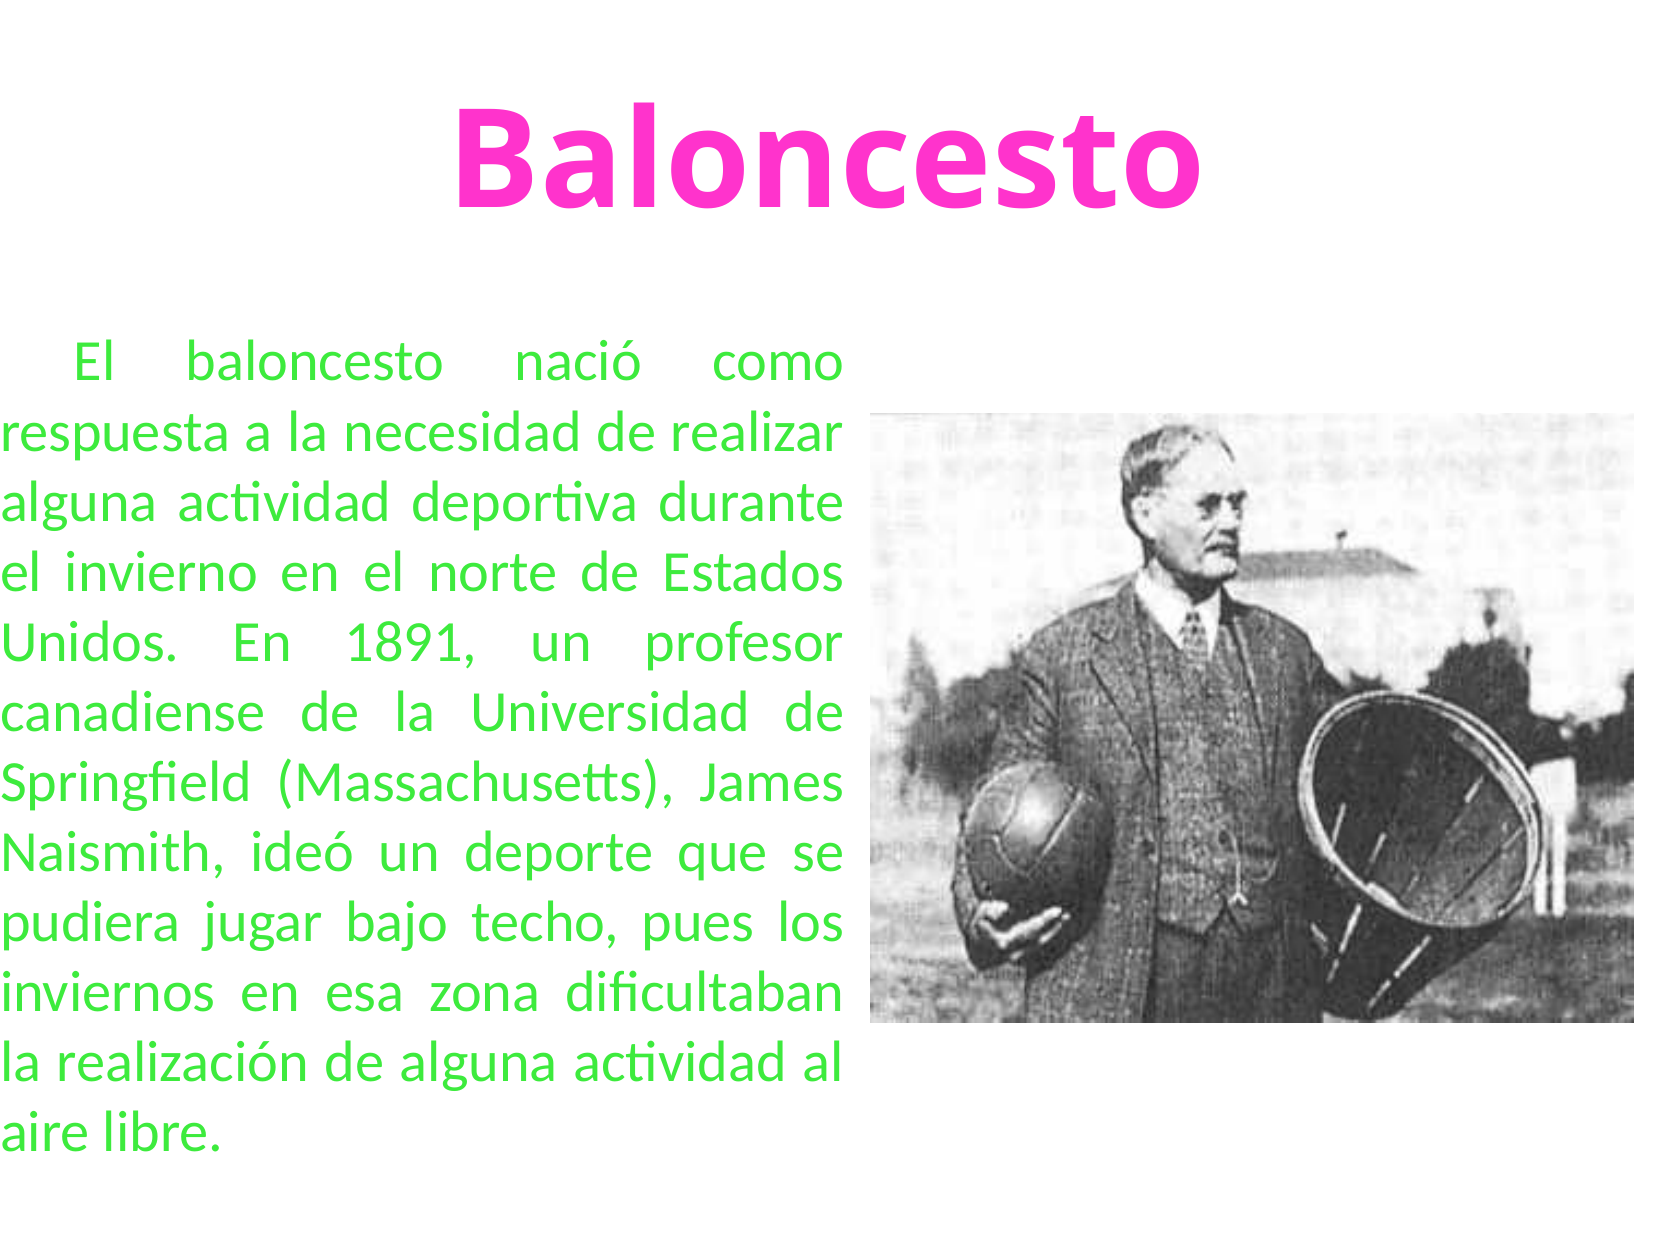

# Baloncesto
	El baloncesto nació como respuesta a la necesidad de realizar alguna actividad deportiva durante el invierno en el norte de Estados Unidos. En 1891, un profesor canadiense de la Universidad de Springfield (Massachusetts), James Naismith, ideó un deporte que se pudiera jugar bajo techo, pues los inviernos en esa zona dificultaban la realización de alguna actividad al aire libre.